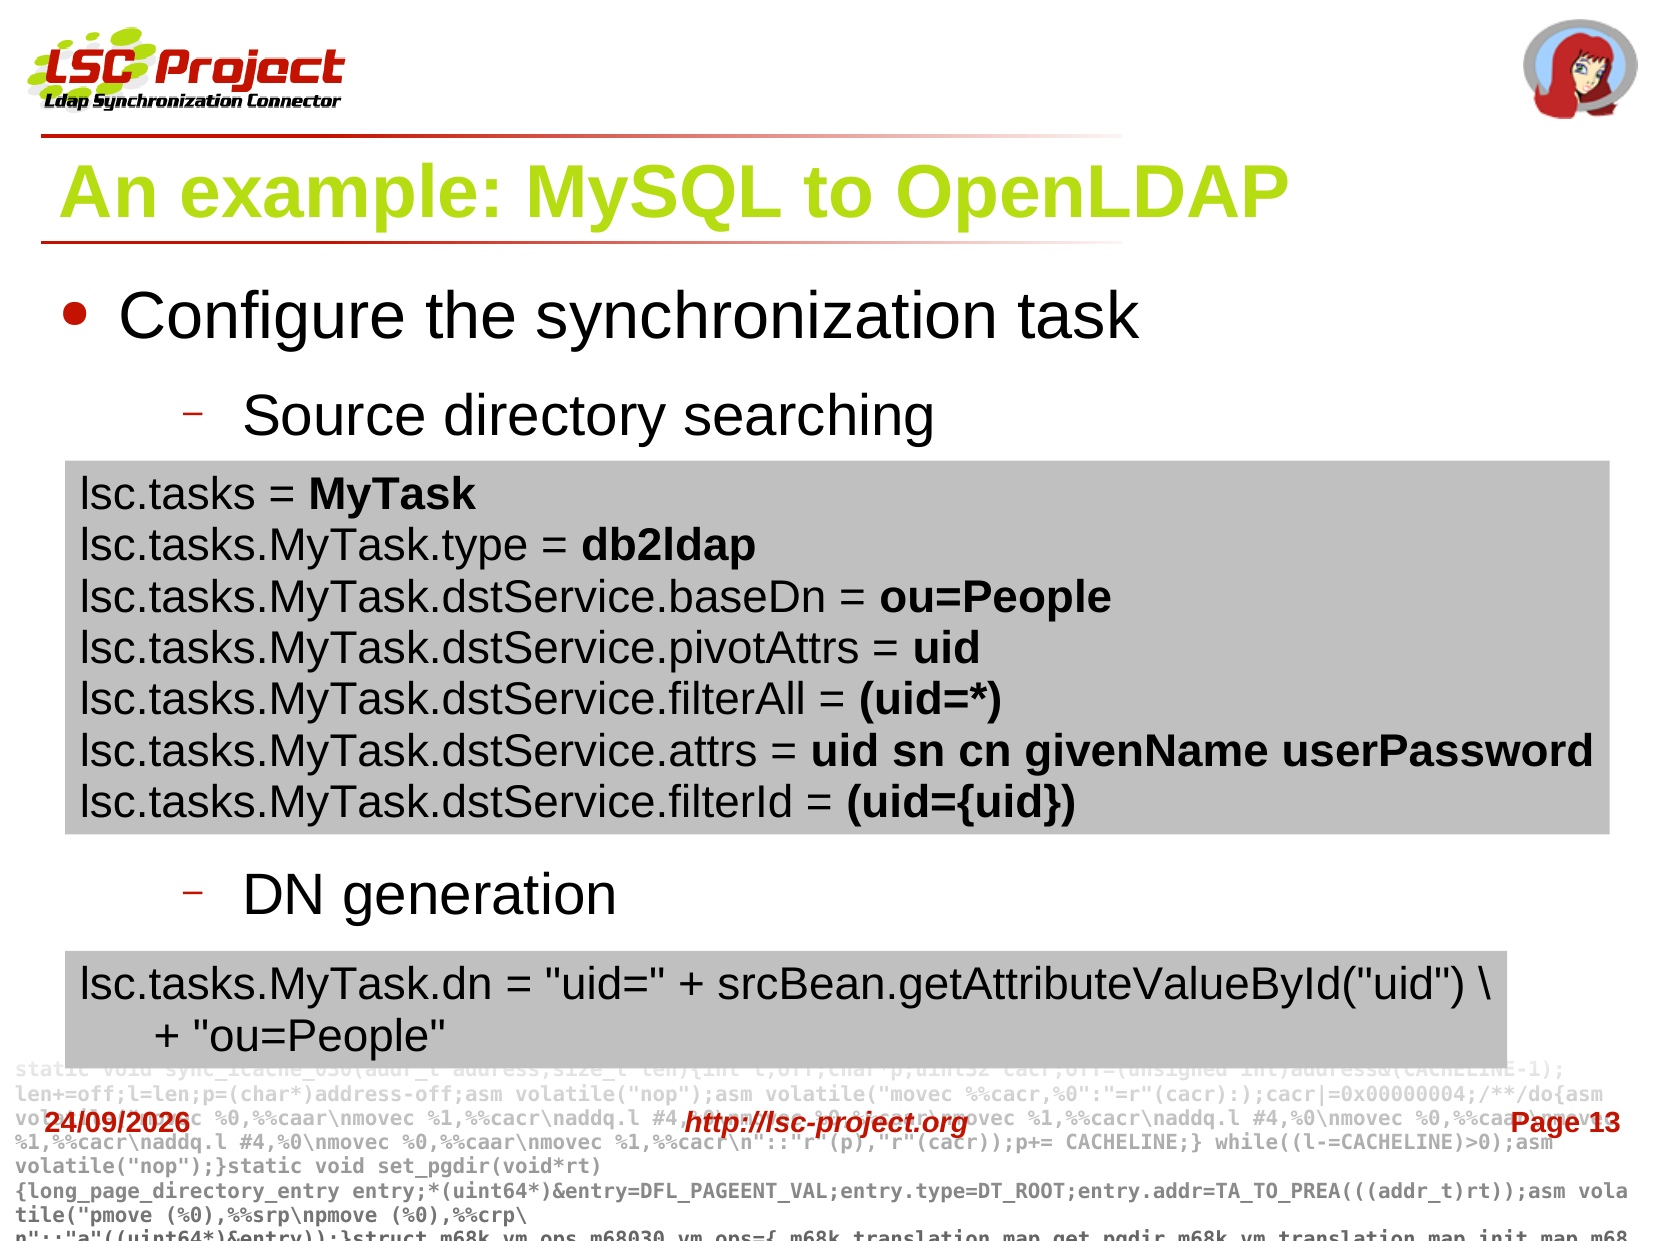

# An example: MySQL to OpenLDAP
Configure the synchronization task
Source directory searching
DN generation
lsc.tasks = MyTask
lsc.tasks.MyTask.type = db2ldap
lsc.tasks.MyTask.dstService.baseDn = ou=People
lsc.tasks.MyTask.dstService.pivotAttrs = uid
lsc.tasks.MyTask.dstService.filterAll = (uid=*)
lsc.tasks.MyTask.dstService.attrs = uid sn cn givenName userPassword
lsc.tasks.MyTask.dstService.filterId = (uid={uid})
lsc.tasks.MyTask.dn = "uid=" + srcBean.getAttributeValueById("uid") \
	+ "ou=People"